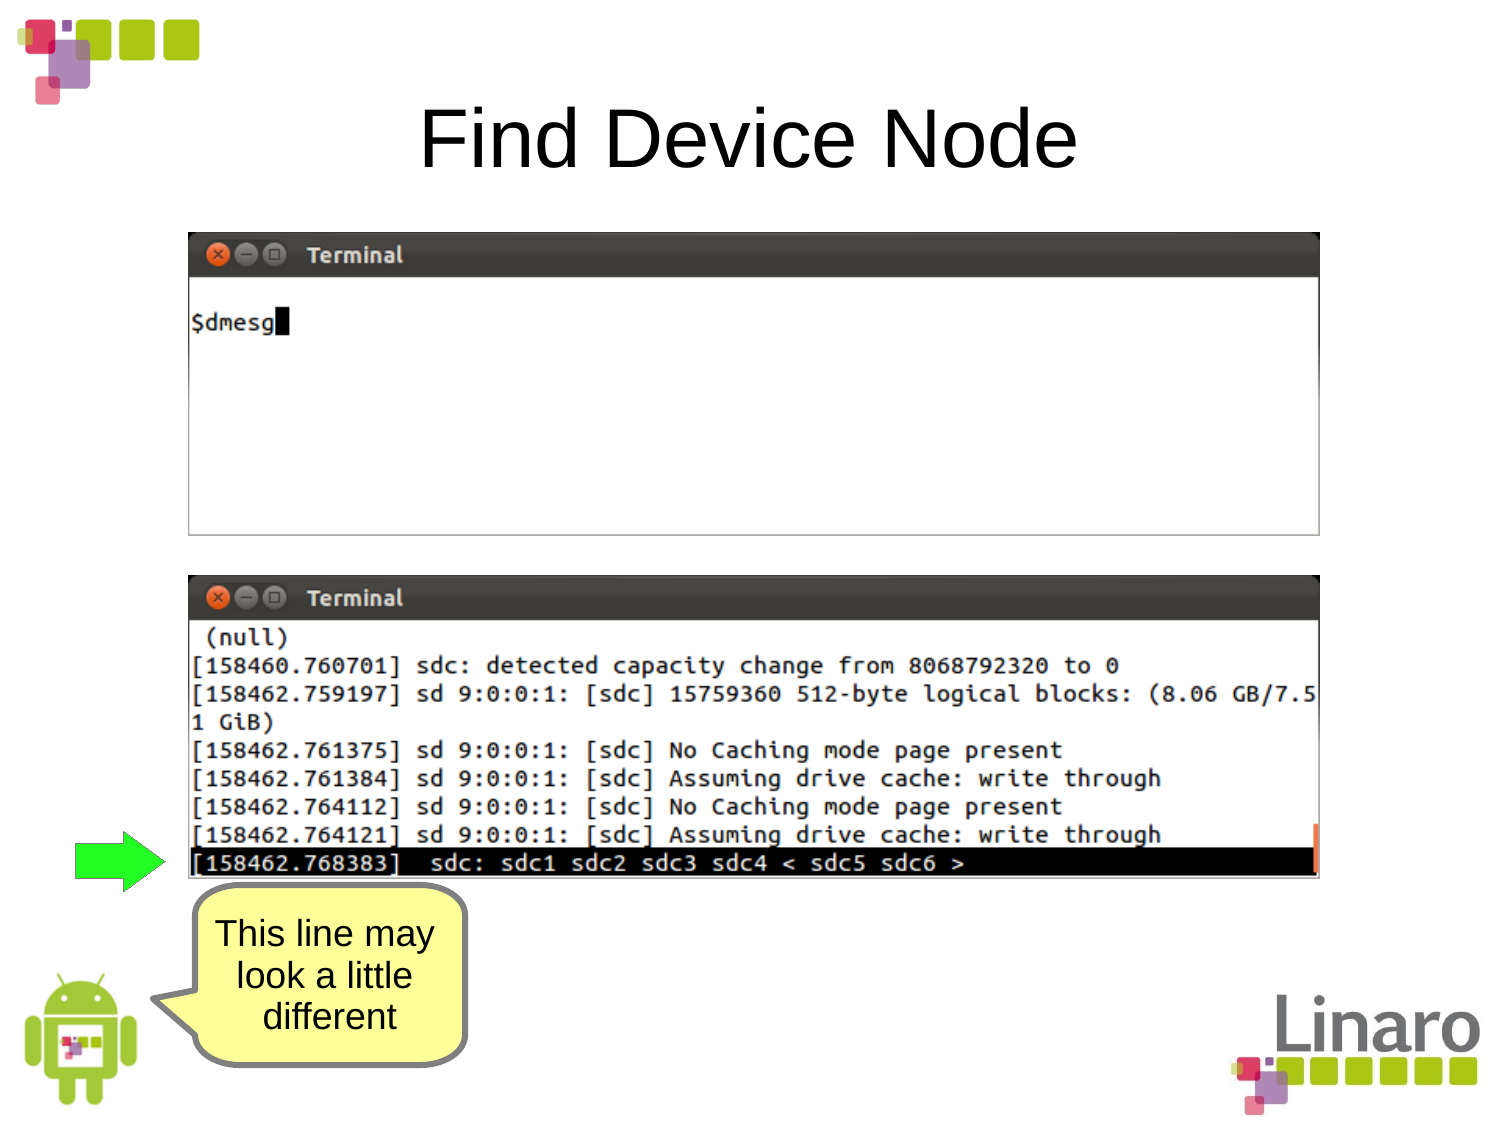

# Find Device Node
This line may
look a little
different